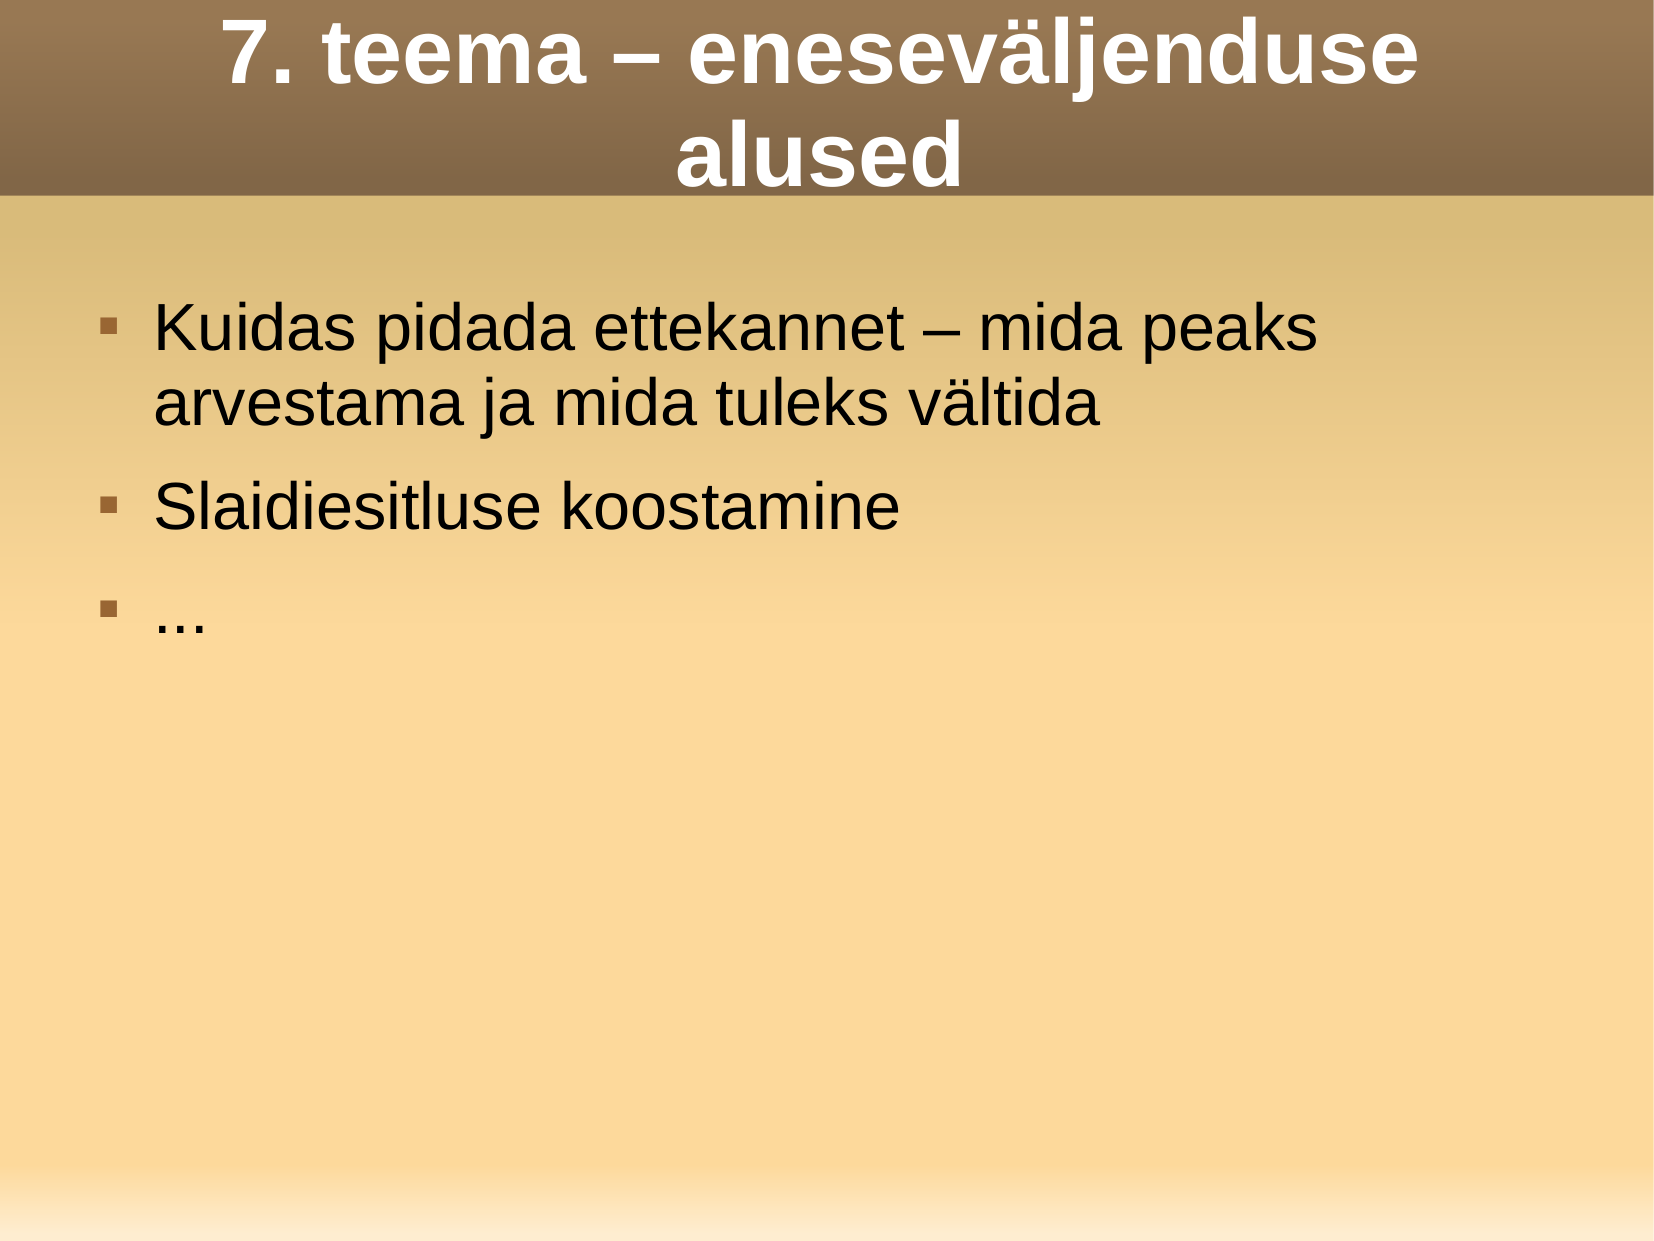

# 7. teema – eneseväljenduse alused
Kuidas pidada ettekannet – mida peaks arvestama ja mida tuleks vältida
Slaidiesitluse koostamine
...